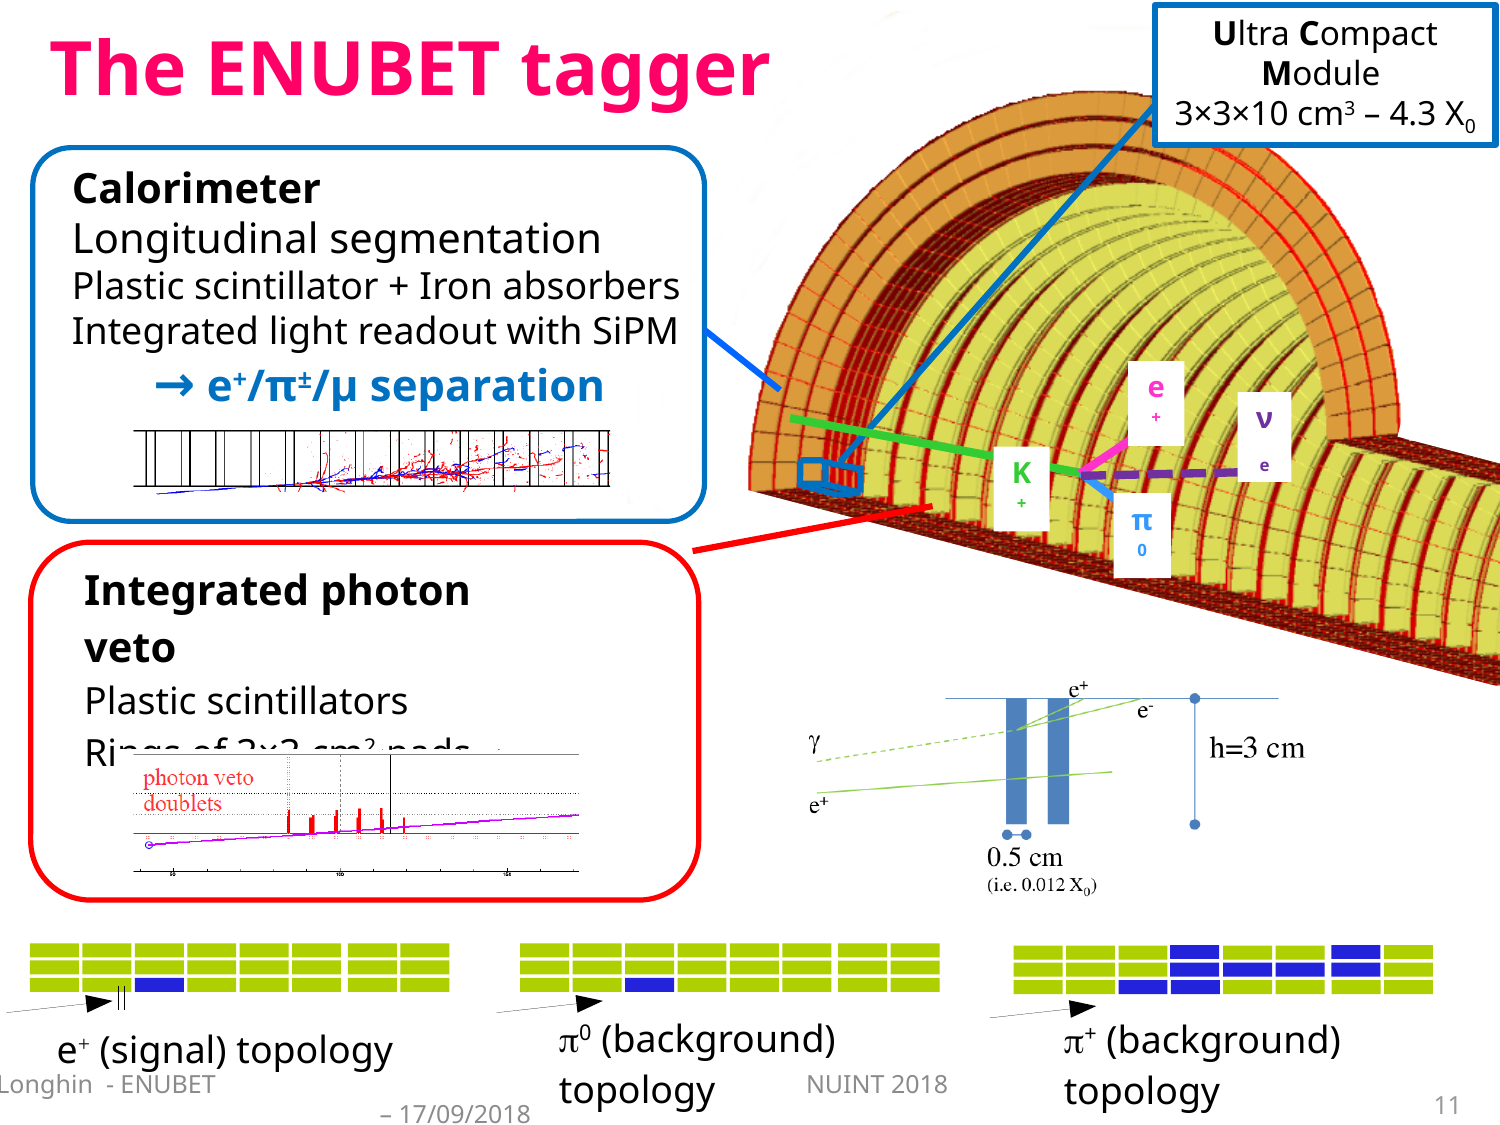

Ultra Compact Module
3×3×10 cm3 – 4.3 X0
The ENUBET tagger
Calorimeter
Longitudinal segmentation
Plastic scintillator + Iron absorbers
Integrated light readout with SiPM
 → e+/π±/μ separation
e+
νe
K+
π0
Integrated photon veto
Plastic scintillators
Rings of 3×3 cm2 pads
→ π0 rejection
e+ (signal) topology
p0 (background) topology
p+ (background) topology